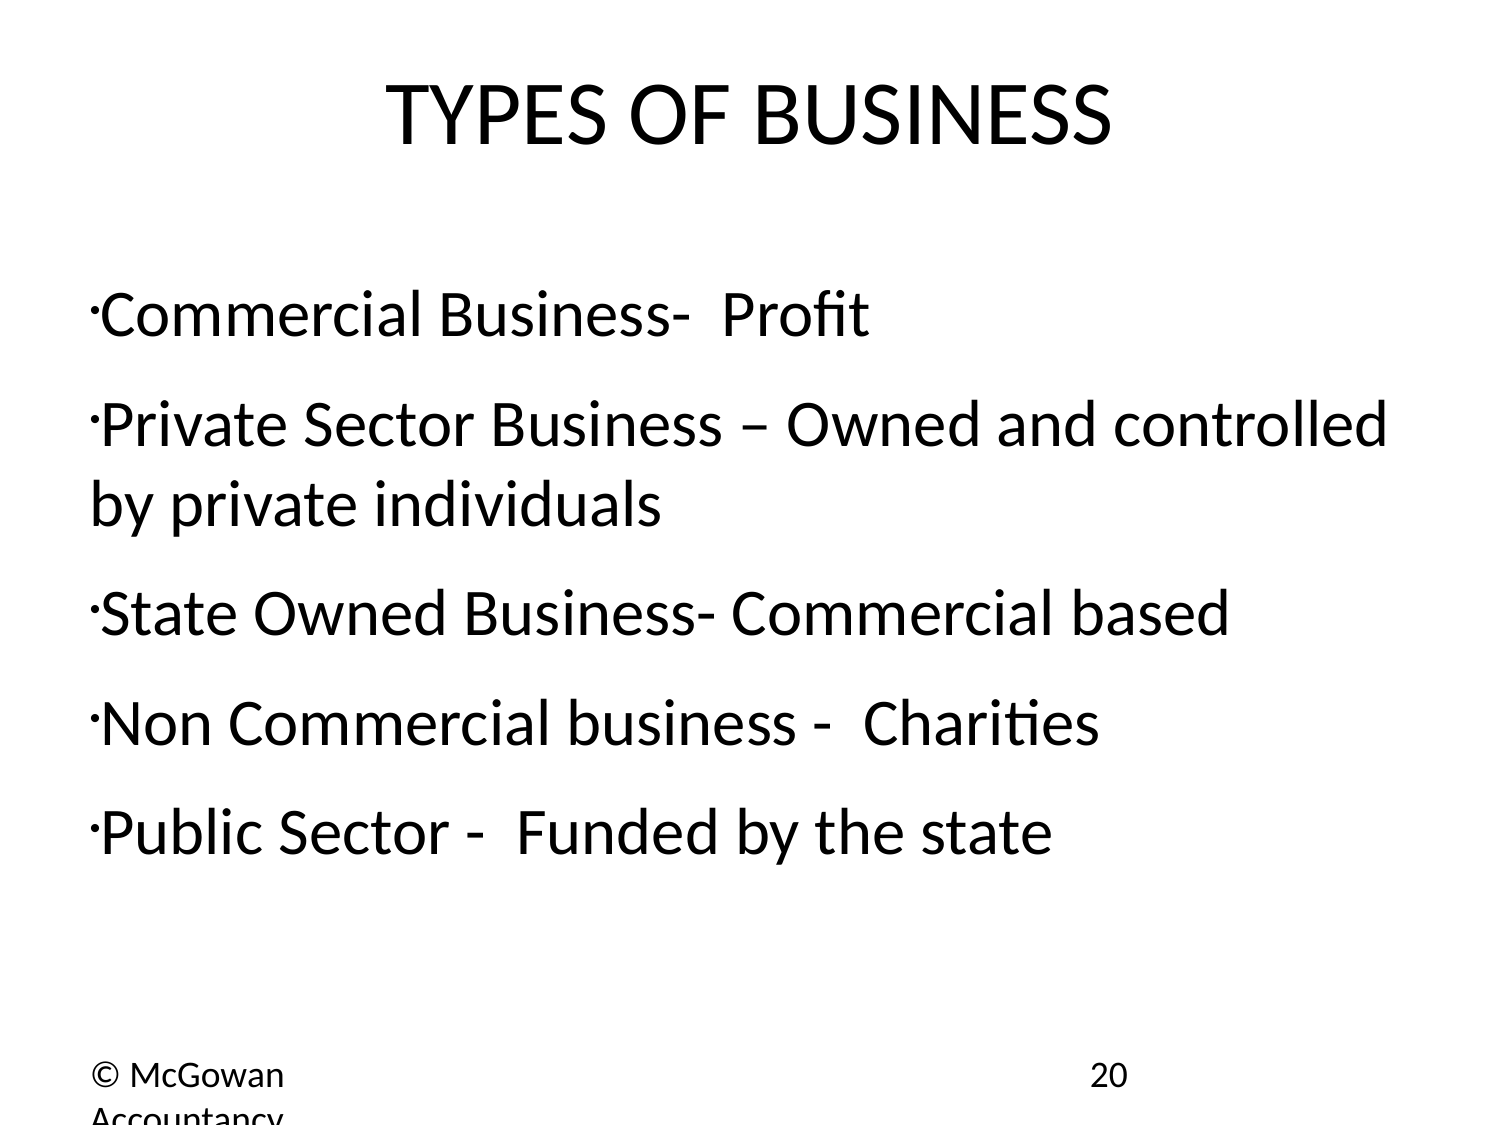

# TYPES OF BUSINESS
Commercial Business- Profit
Private Sector Business – Owned and controlled by private individuals
State Owned Business- Commercial based
Non Commercial business - Charities
Public Sector - Funded by the state
© McGowan Accountancy Services
20